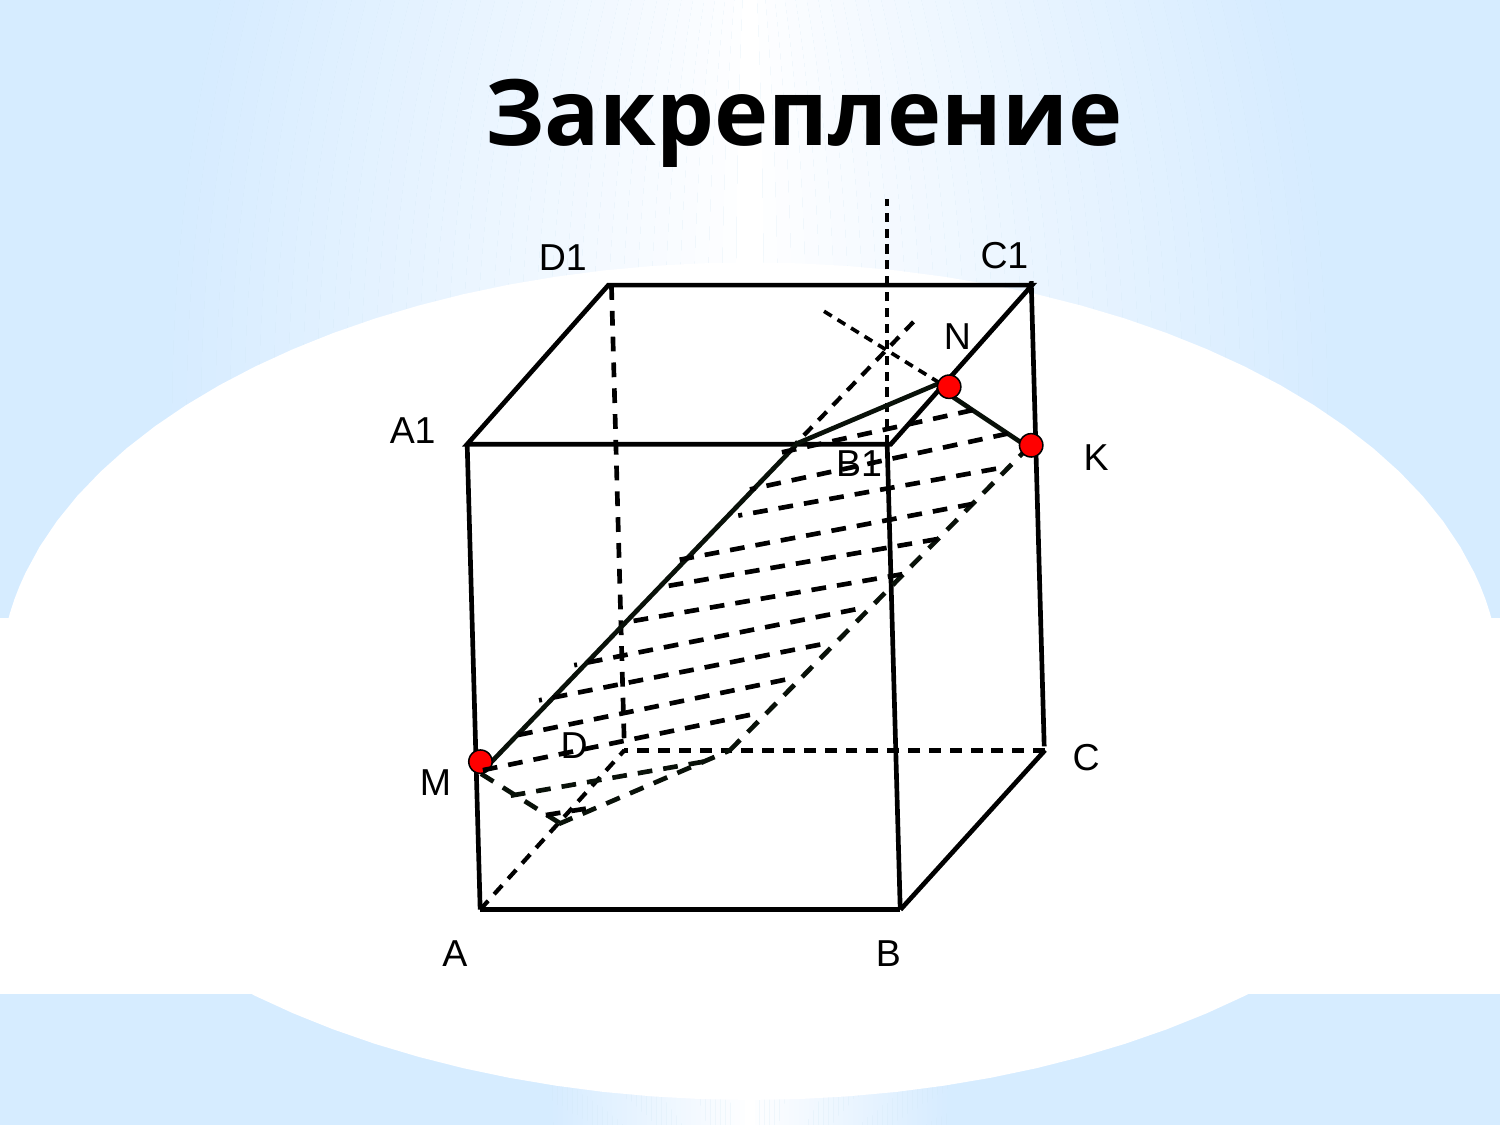

Закрепление
C1
D1
N
A1
K
B1
D
C
M
A
B